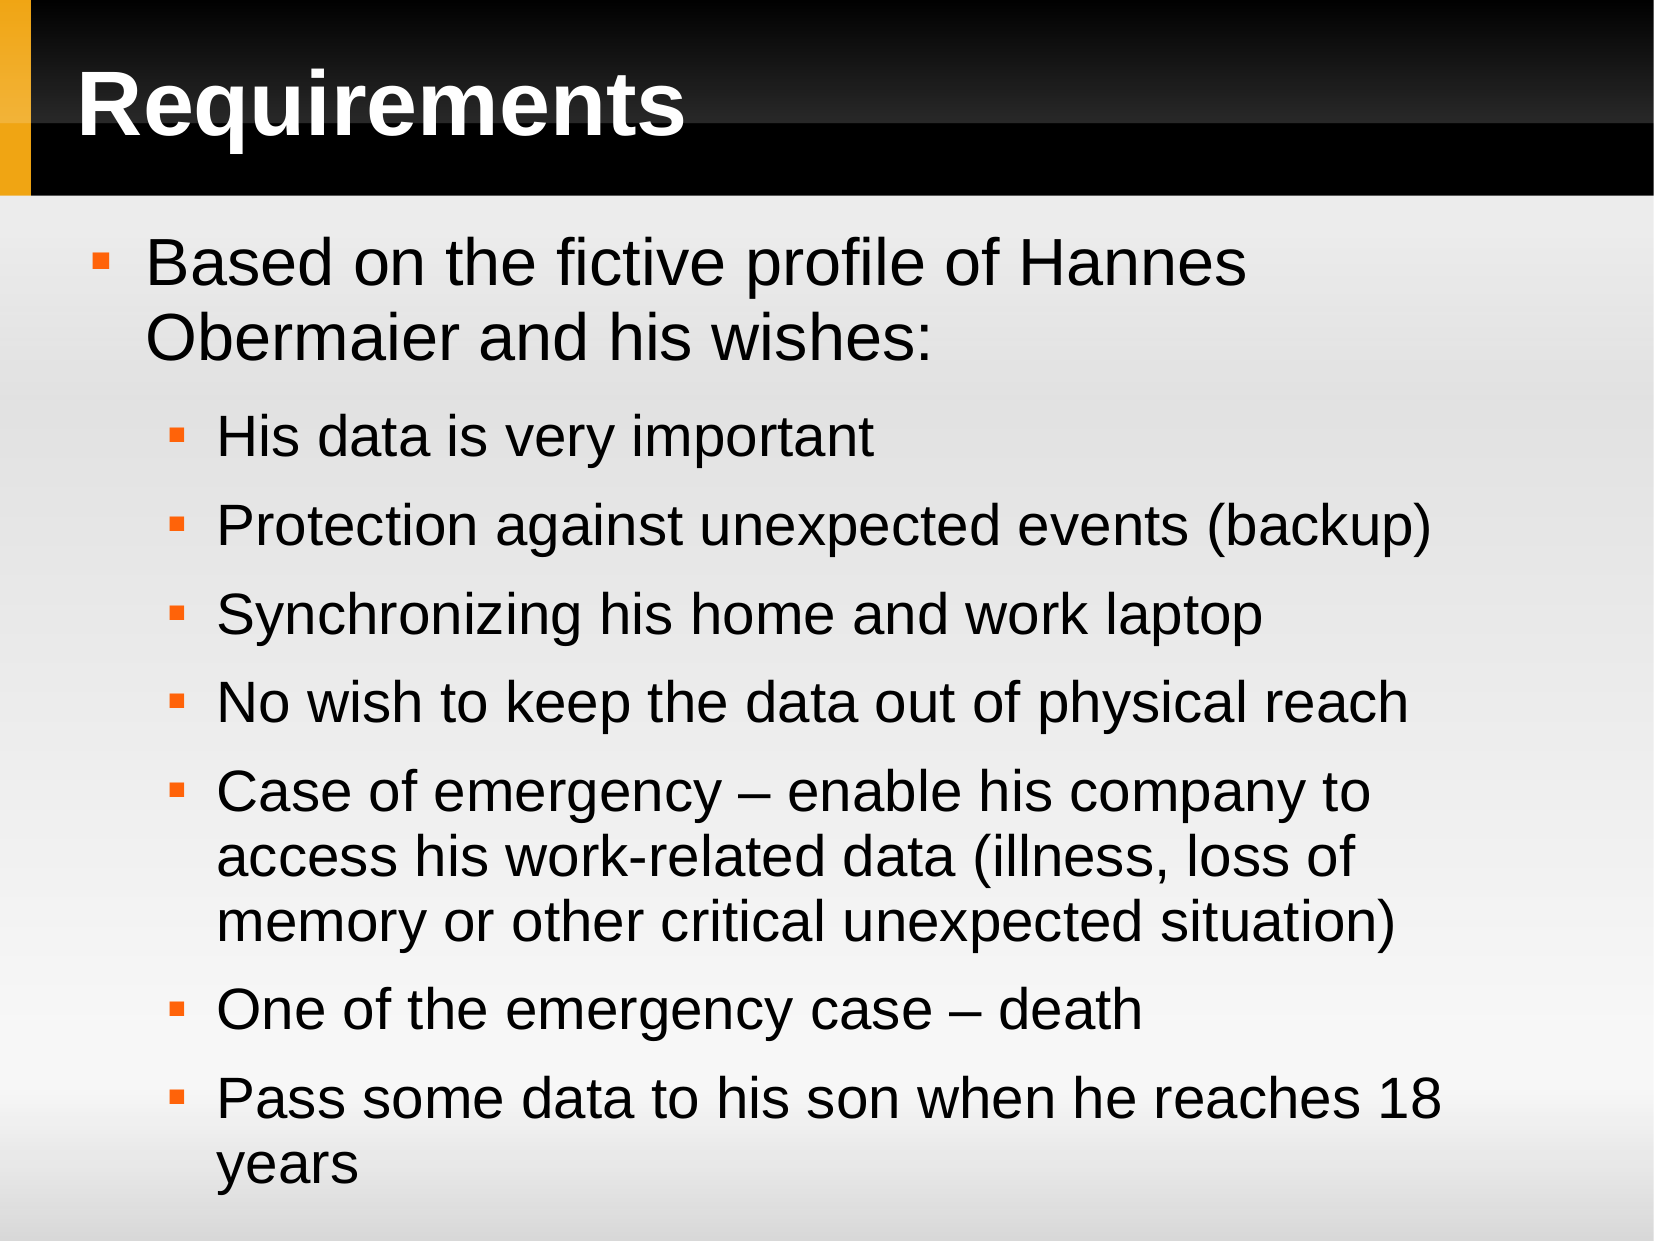

# Requirements
Based on the fictive profile of Hannes Obermaier and his wishes:
His data is very important
Protection against unexpected events (backup)
Synchronizing his home and work laptop
No wish to keep the data out of physical reach
Case of emergency – enable his company to access his work-related data (illness, loss of memory or other critical unexpected situation)
One of the emergency case – death
Pass some data to his son when he reaches 18 years